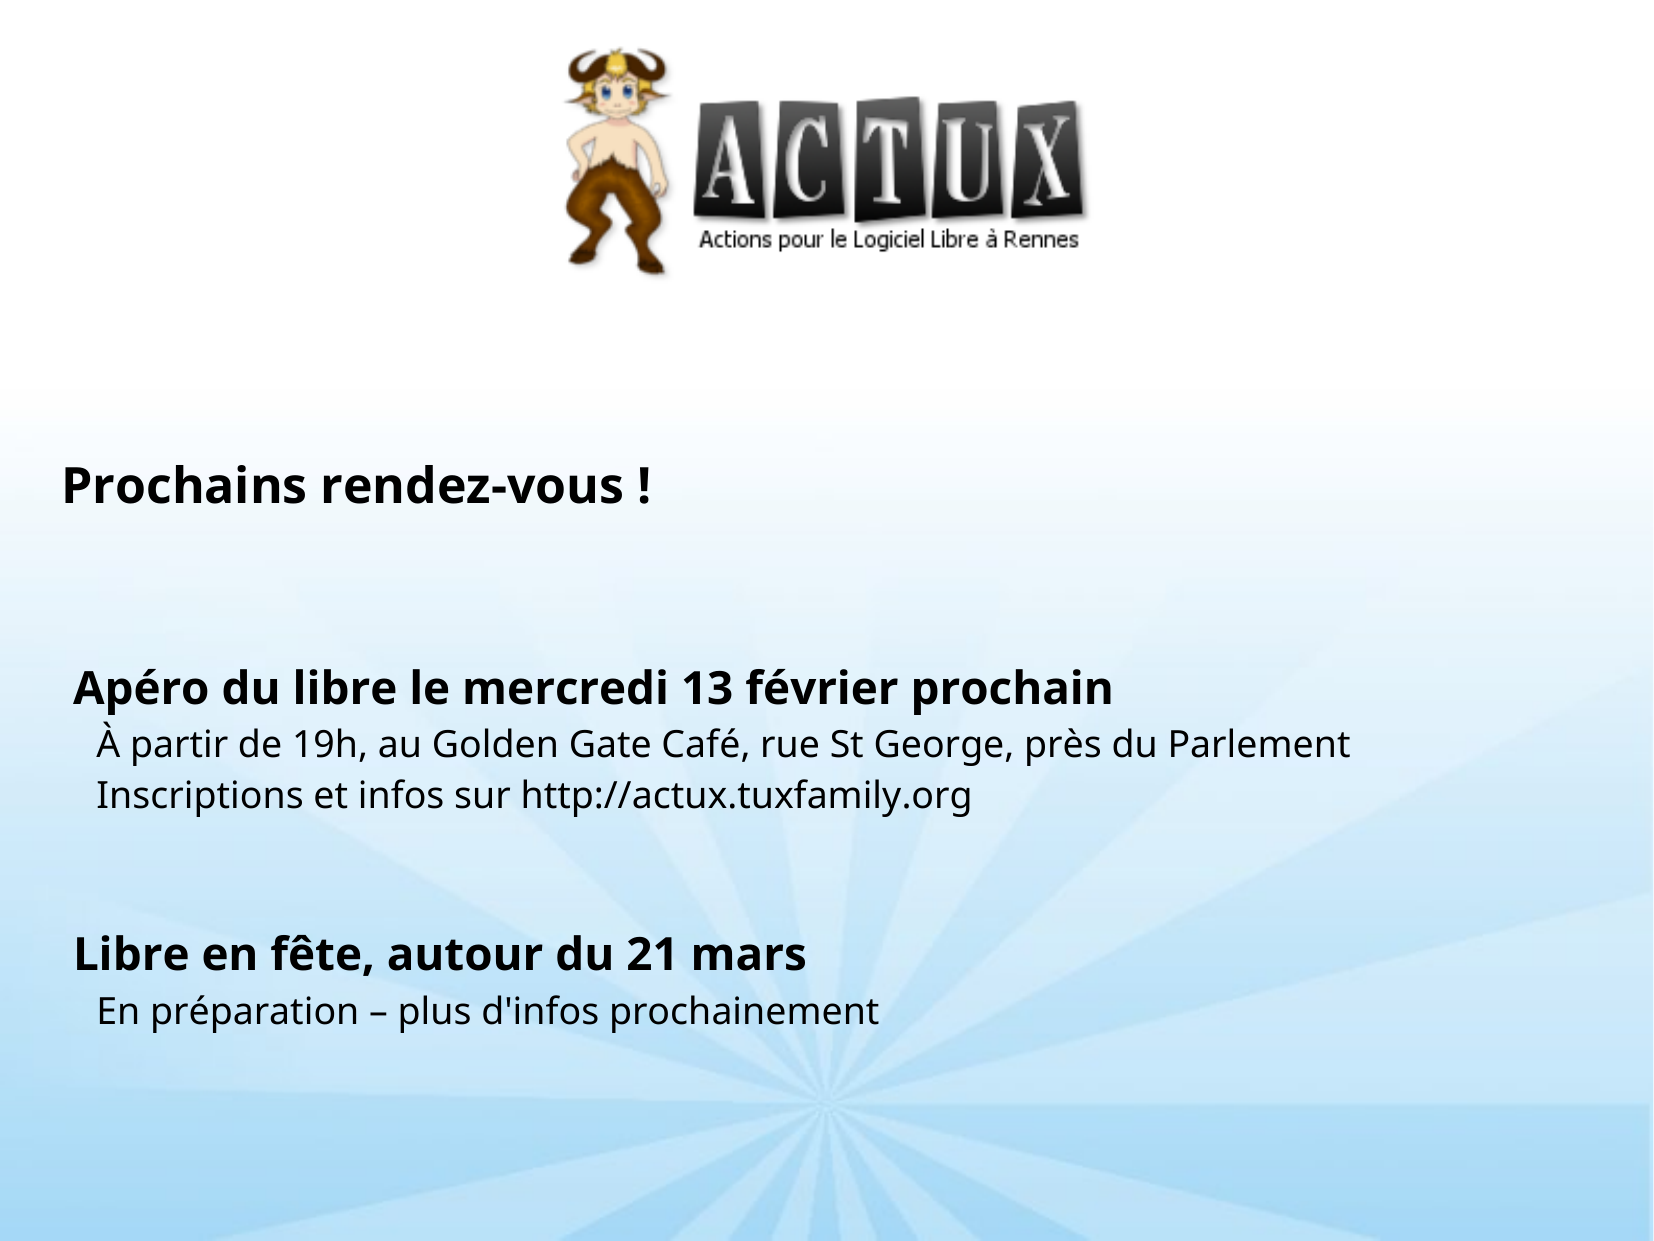

Prochains rendez-vous !
 Apéro du libre le mercredi 13 février prochain
À partir de 19h, au Golden Gate Café, rue St George, près du Parlement
Inscriptions et infos sur http://actux.tuxfamily.org
 Libre en fête, autour du 21 mars
En préparation – plus d'infos prochainement